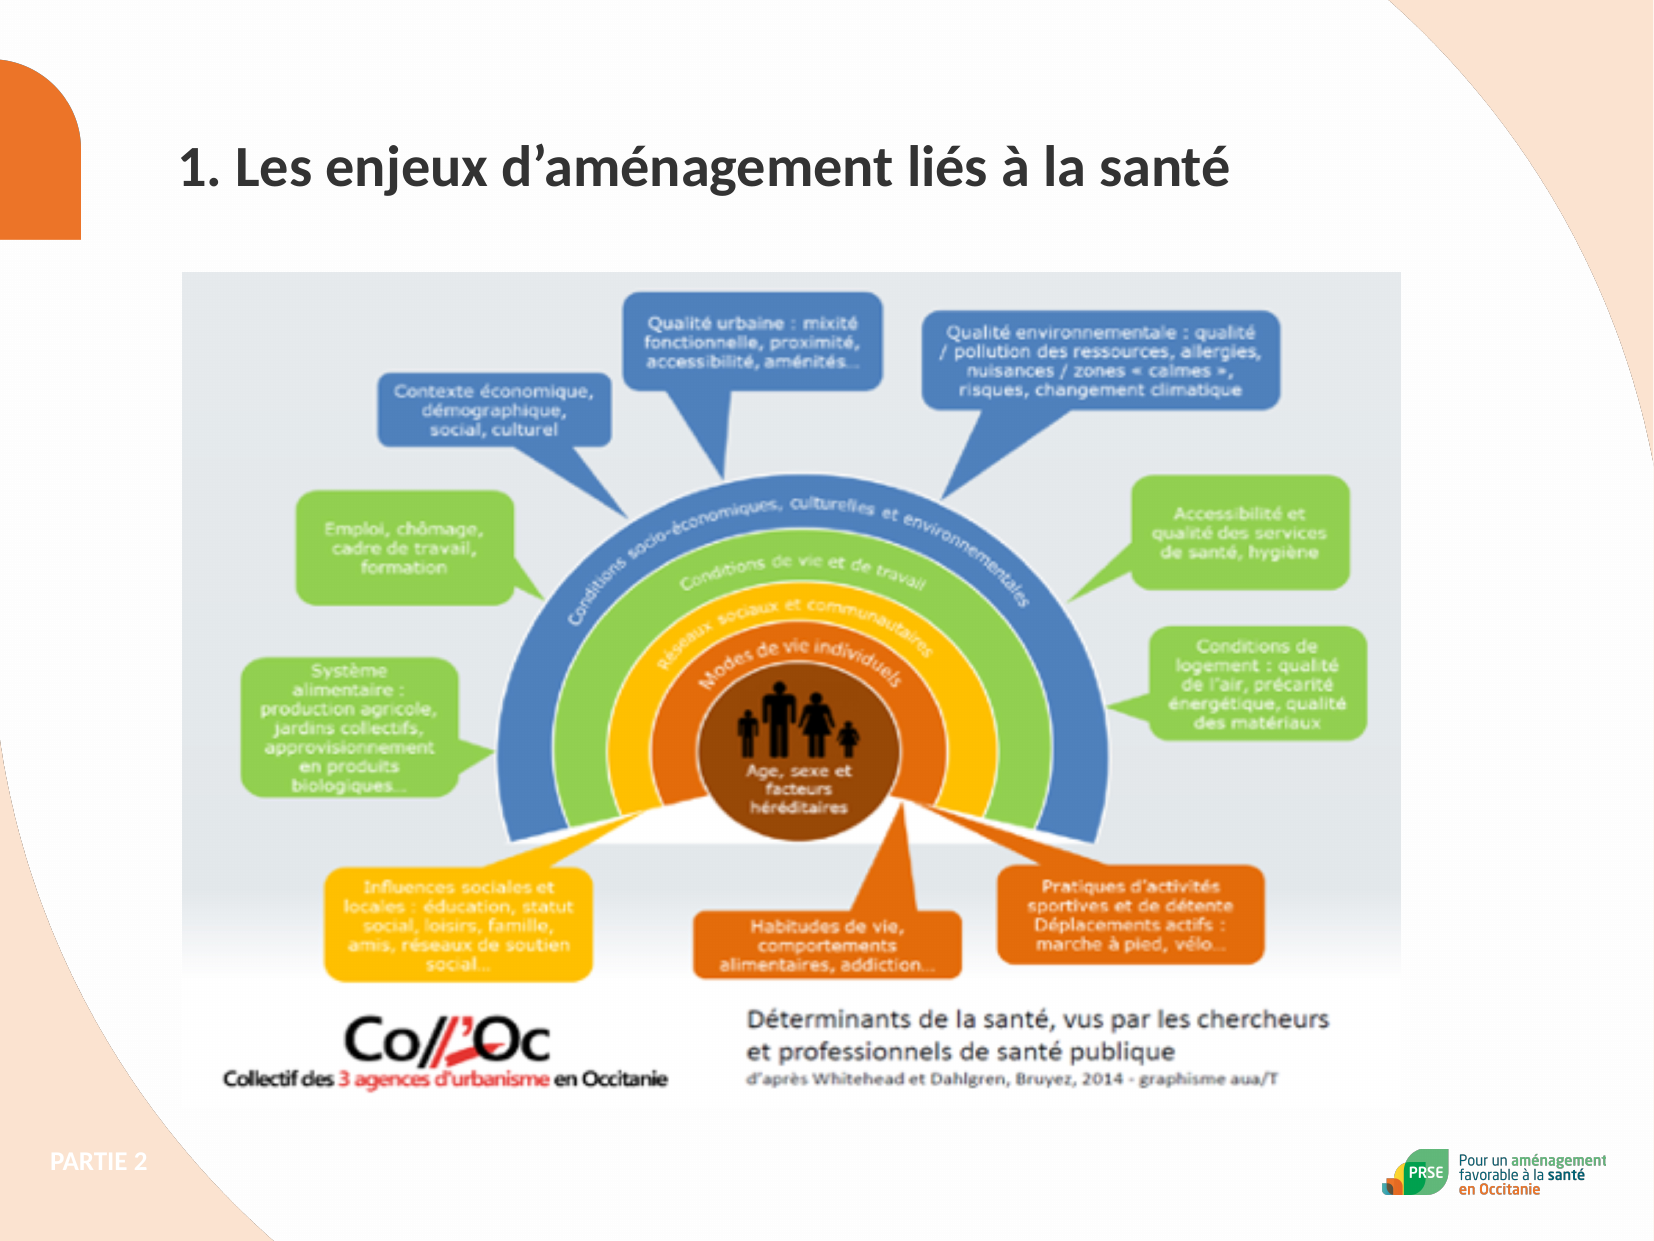

# 1. Les enjeux d’aménagement liés à la santé
PARTIE 2